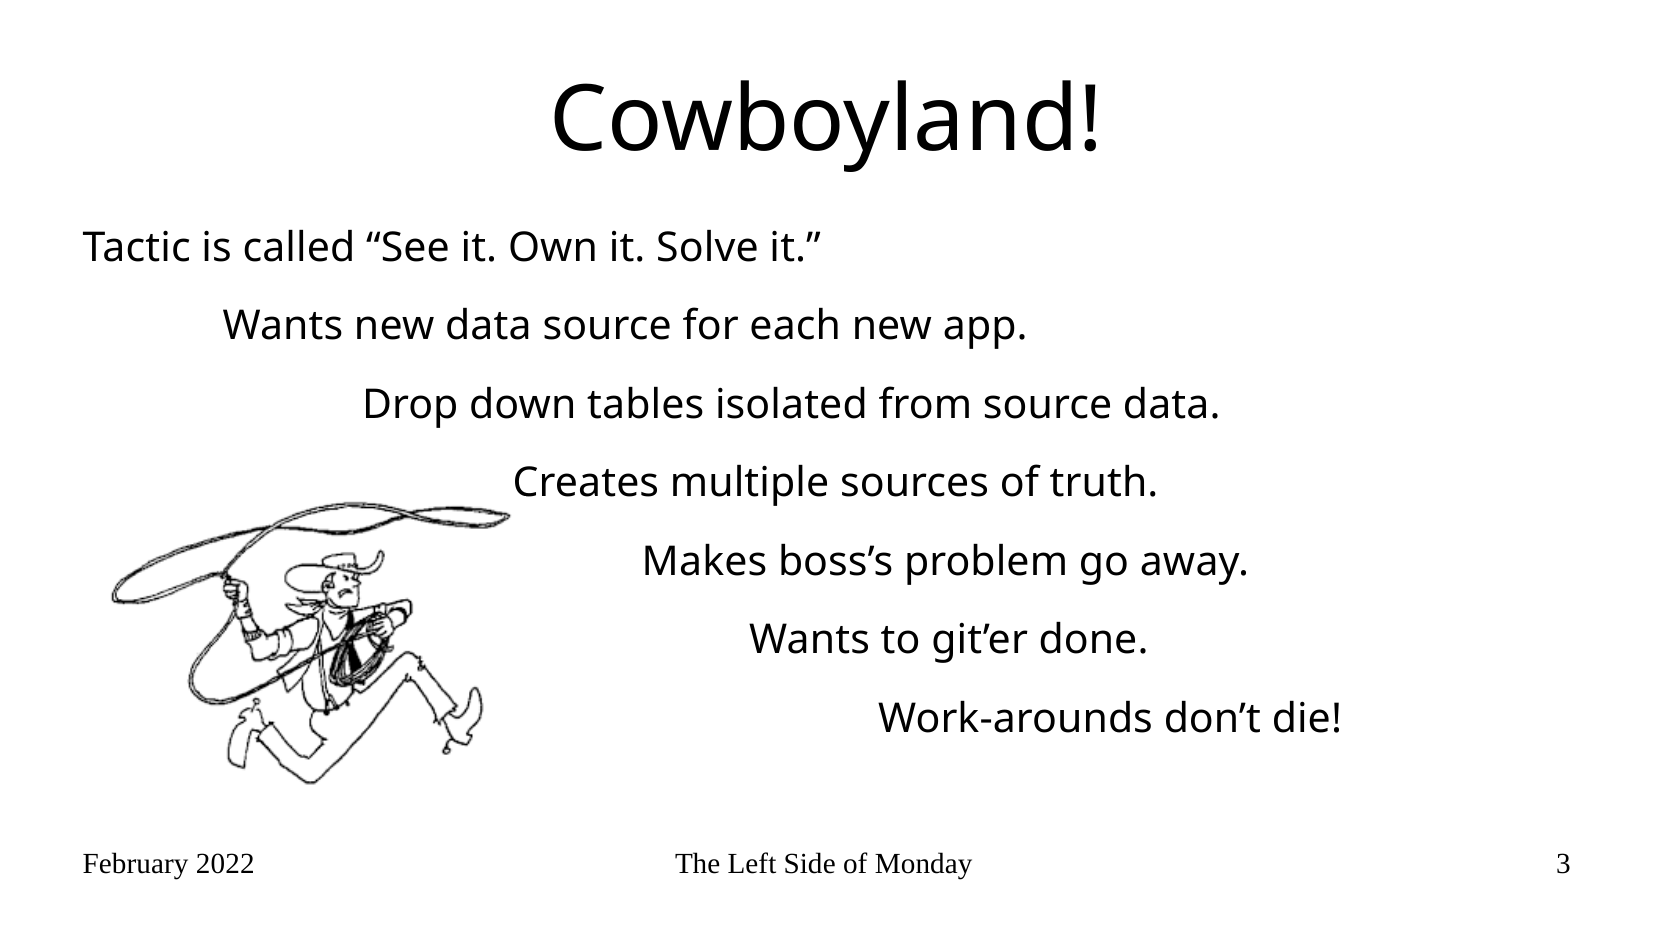

# Cowboyland!
Tactic is called “See it. Own it. Solve it.”
 Wants new data source for each new app.
 Drop down tables isolated from source data.
 Creates multiple sources of truth.
 Makes boss’s problem go away.
 Wants to git’er done.
 Work-arounds don’t die!
February 2022
The Left Side of Monday
3